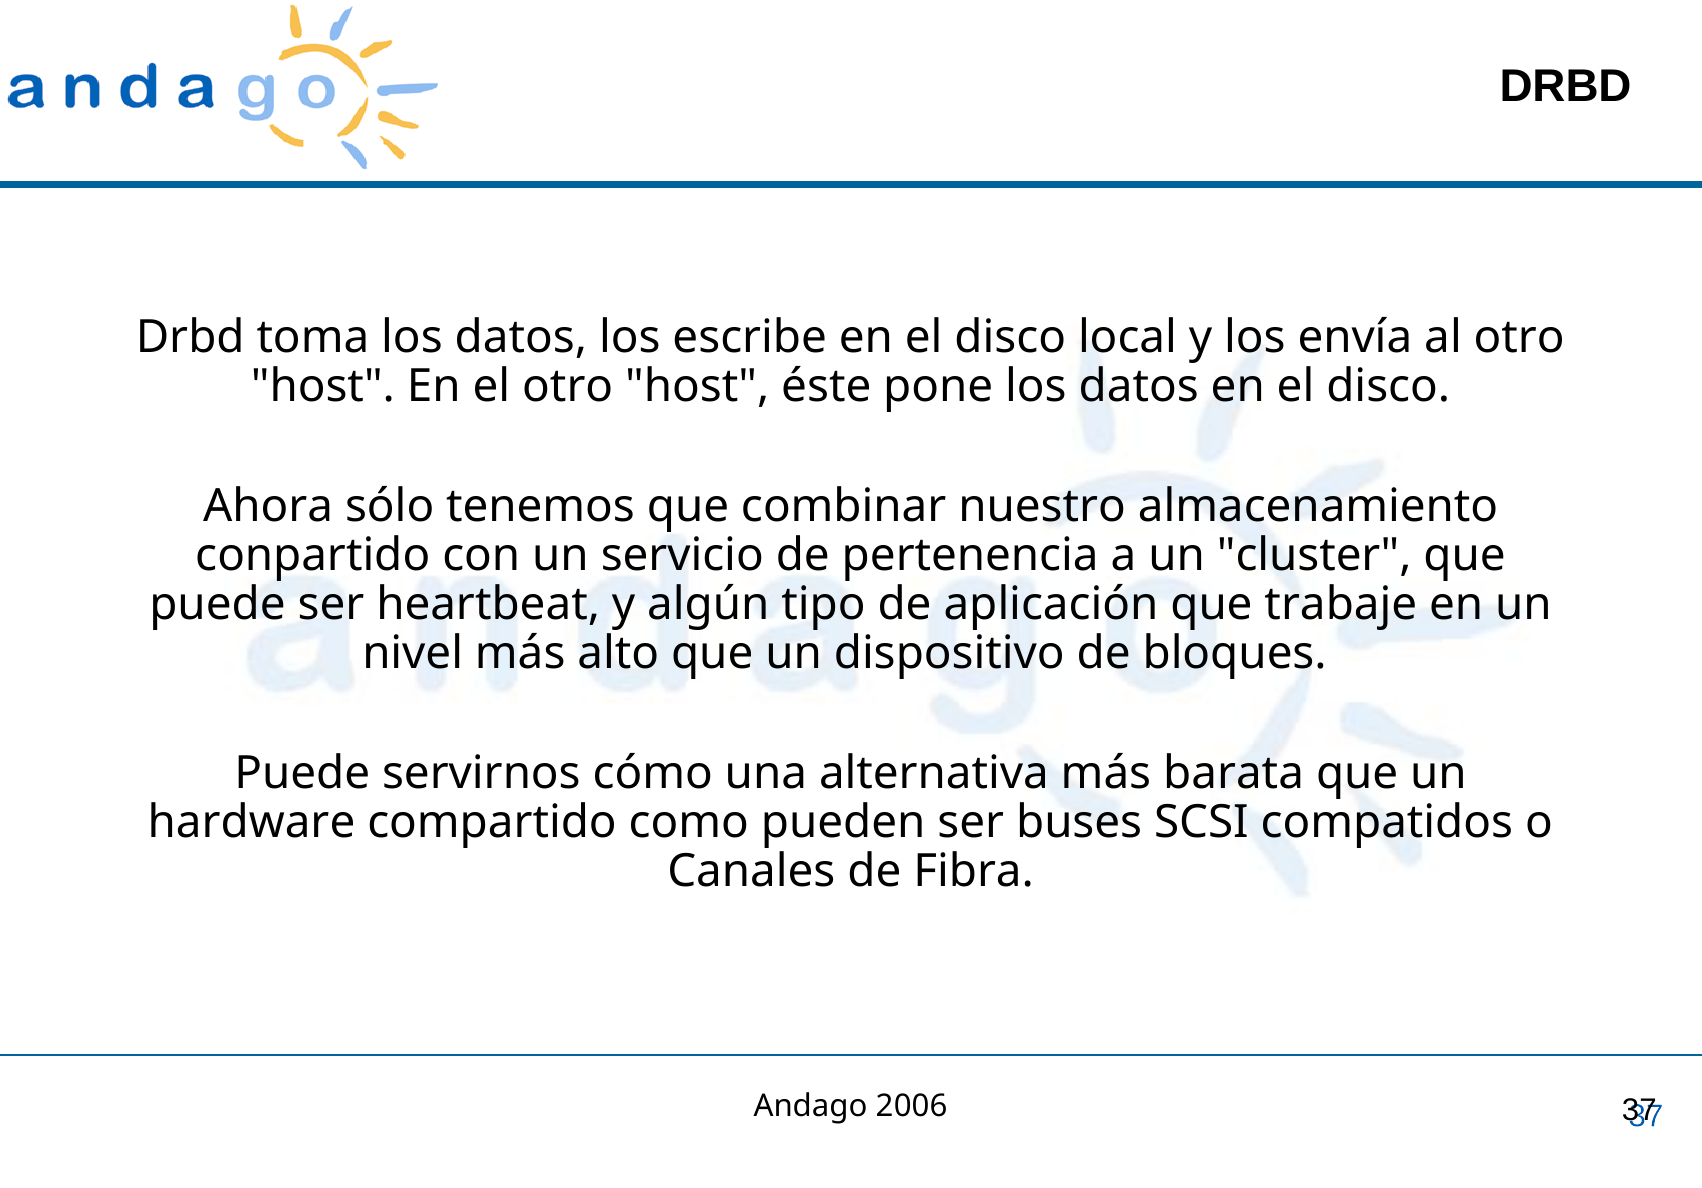

# DRBD
Drbd toma los datos, los escribe en el disco local y los envía al otro "host". En el otro "host", éste pone los datos en el disco.
Ahora sólo tenemos que combinar nuestro almacenamiento conpartido con un servicio de pertenencia a un "cluster", que puede ser heartbeat, y algún tipo de aplicación que trabaje en un nivel más alto que un dispositivo de bloques.
Puede servirnos cómo una alternativa más barata que un hardware compartido como pueden ser buses SCSI compatidos o Canales de Fibra.